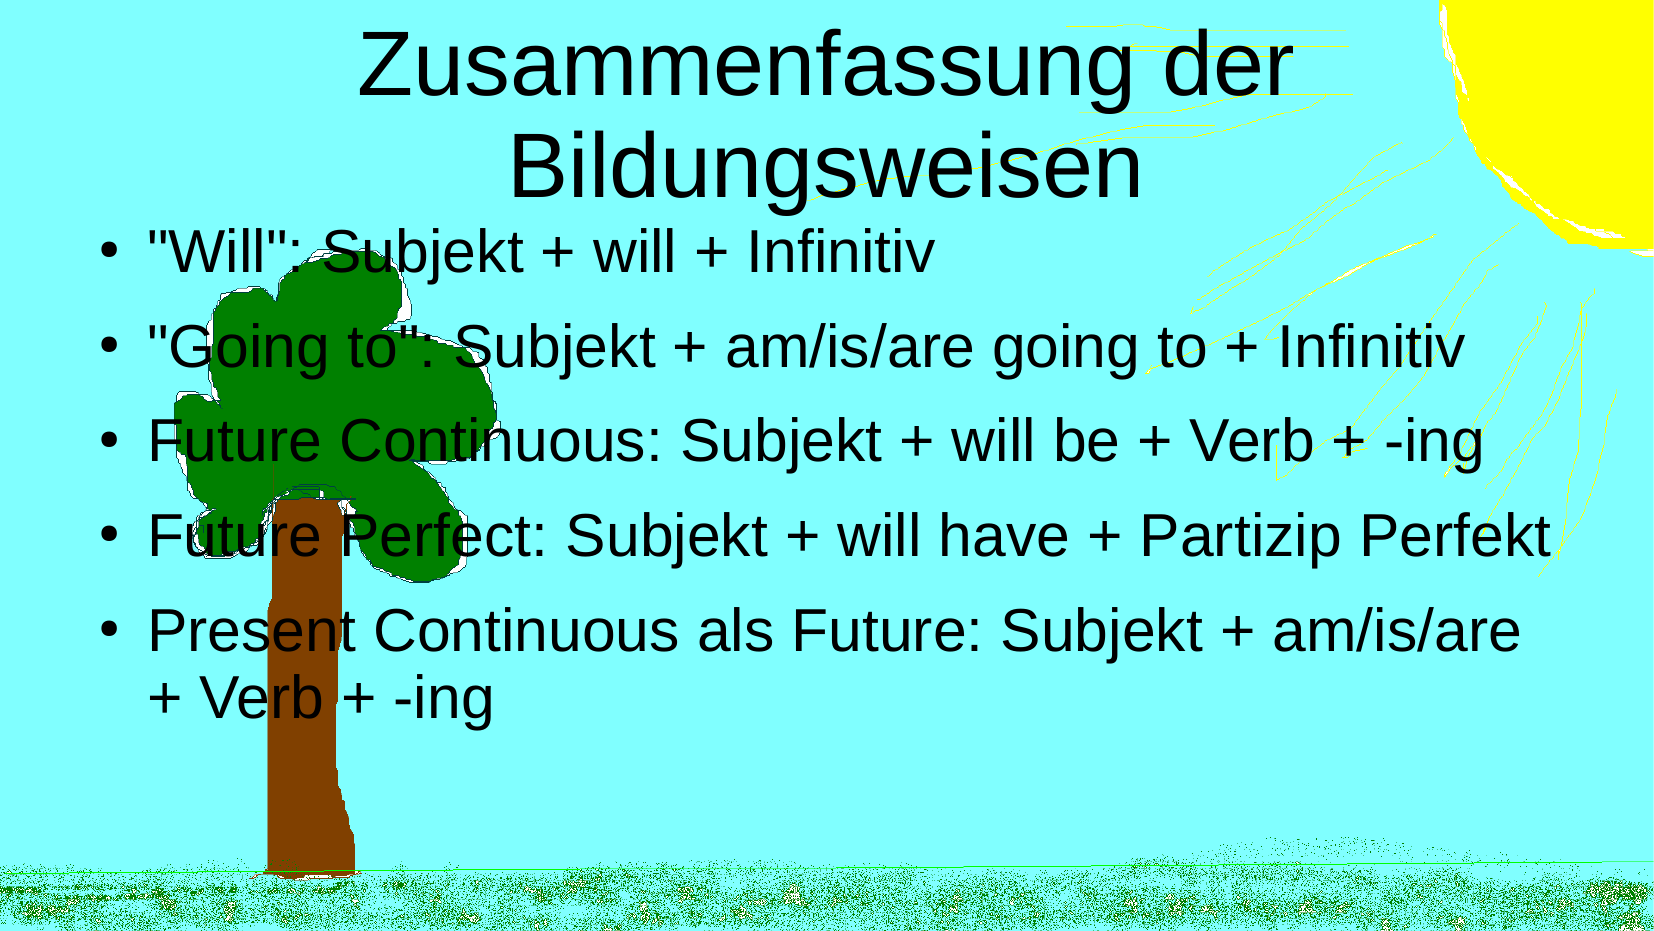

# Zusammenfassung der Bildungsweisen
"Will": Subjekt + will + Infinitiv
"Going to": Subjekt + am/is/are going to + Infinitiv
Future Continuous: Subjekt + will be + Verb + -ing
Future Perfect: Subjekt + will have + Partizip Perfekt
Present Continuous als Future: Subjekt + am/is/are + Verb + -ing